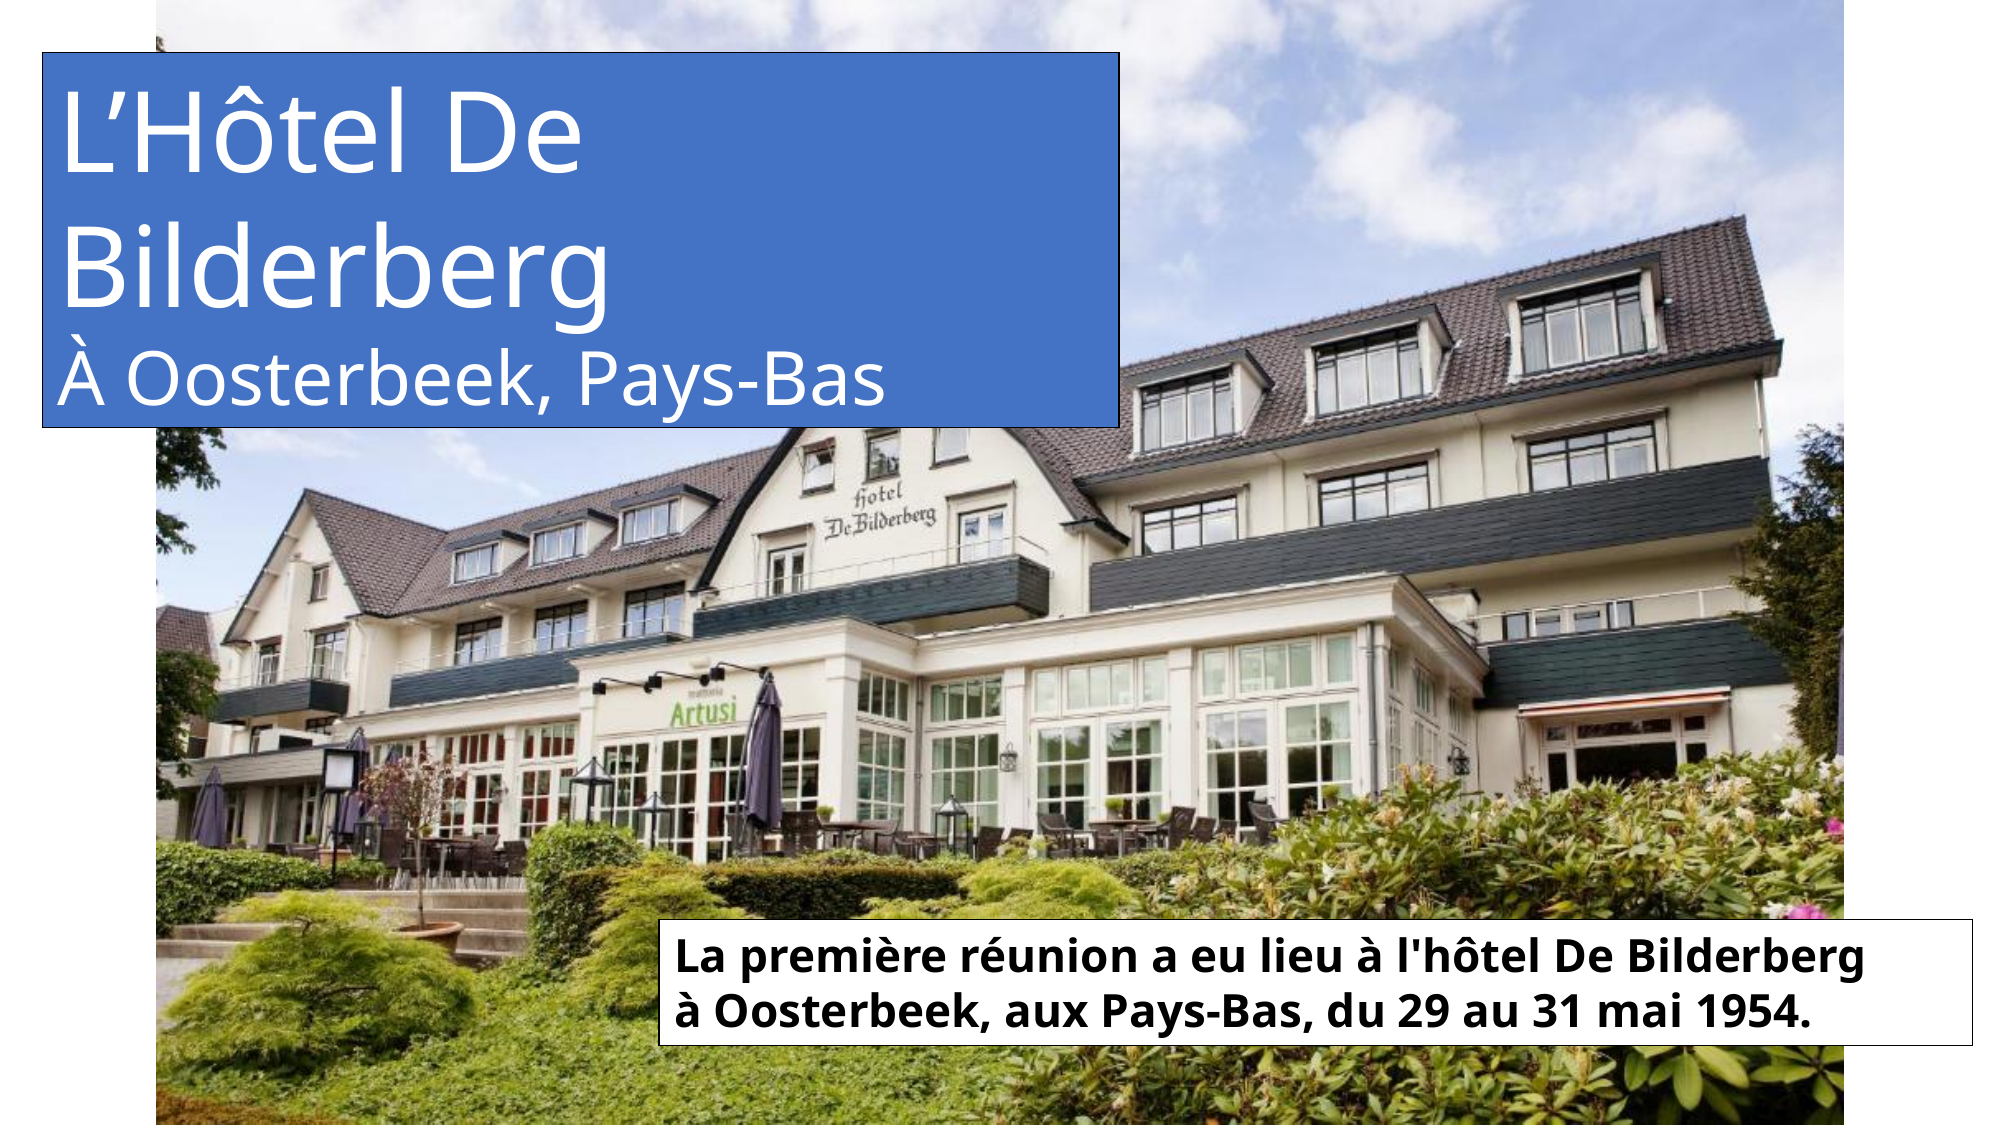

L’Hôtel De Bilderberg
À Oosterbeek, Pays-Bas
La première réunion a eu lieu à l'hôtel De Bilderberg
à Oosterbeek, aux Pays-Bas, du 29 au 31 mai 1954.